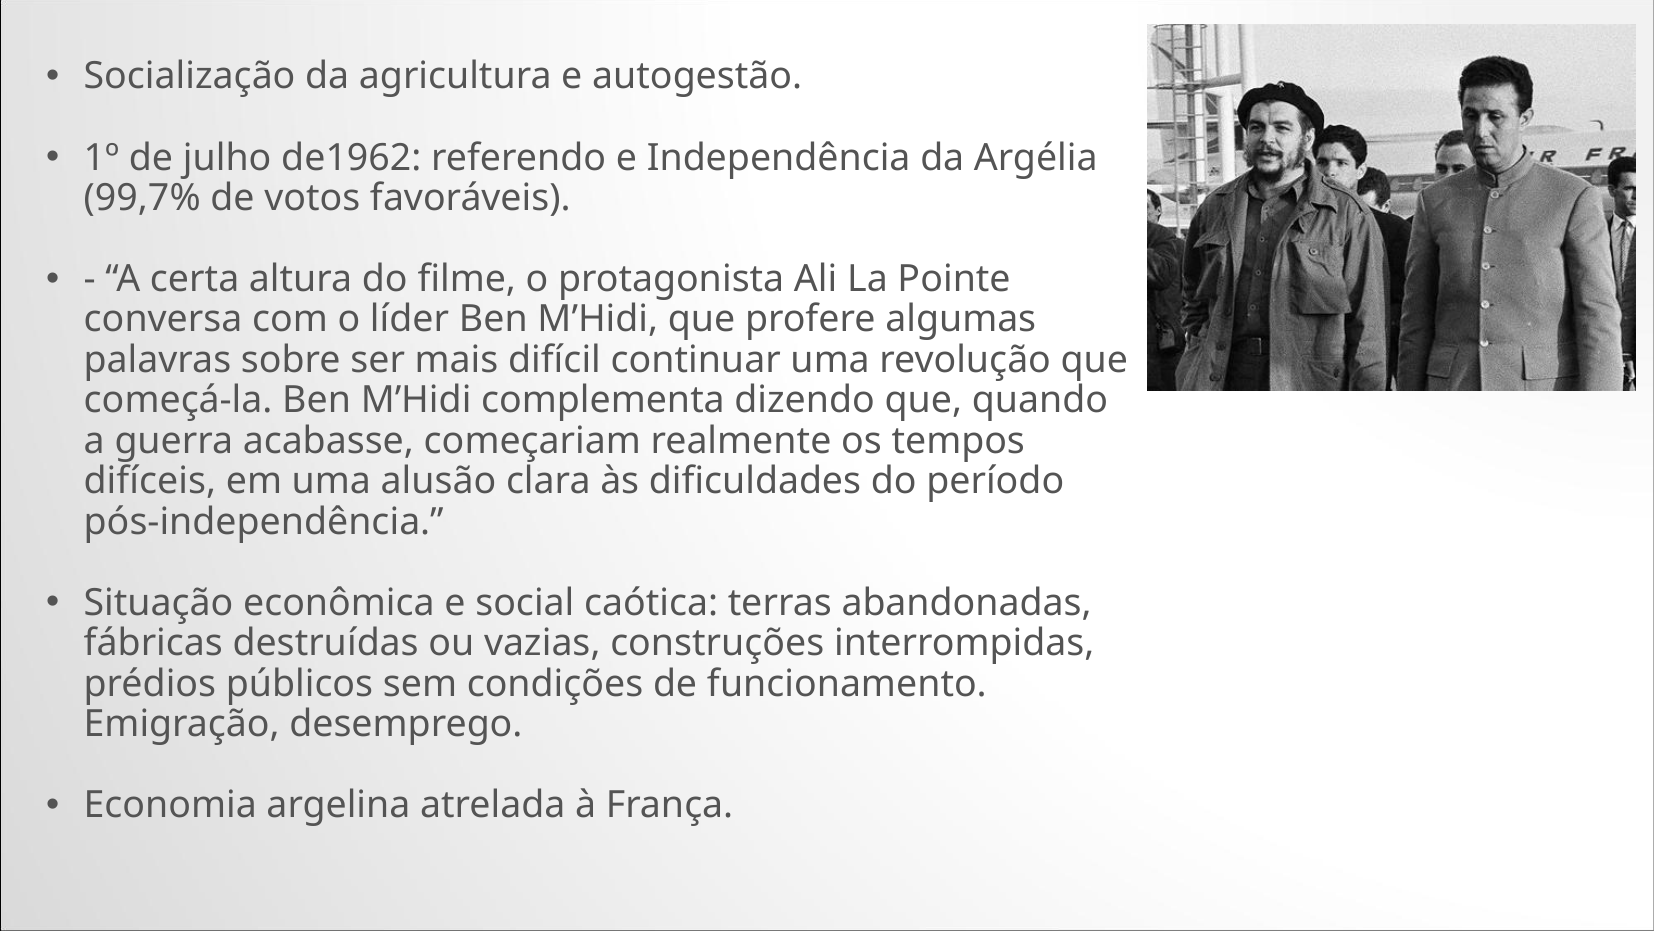

Socialização da agricultura e autogestão.
1º de julho de1962: referendo e Independência da Argélia (99,7% de votos favoráveis).
- “A certa altura do ﬁlme, o protagonista Ali La Pointe conversa com o líder Ben M’Hidi, que profere algumas palavras sobre ser mais difícil continuar uma revolução que começá-la. Ben M’Hidi complementa dizendo que, quando a guerra acabasse, começariam realmente os tempos difíceis, em uma alusão clara às dificuldades do período pós-independência.”
Situação econômica e social caótica: terras abandonadas, fábricas destruídas ou vazias, construções interrompidas, prédios públicos sem condições de funcionamento. Emigração, desemprego.
Economia argelina atrelada à França.